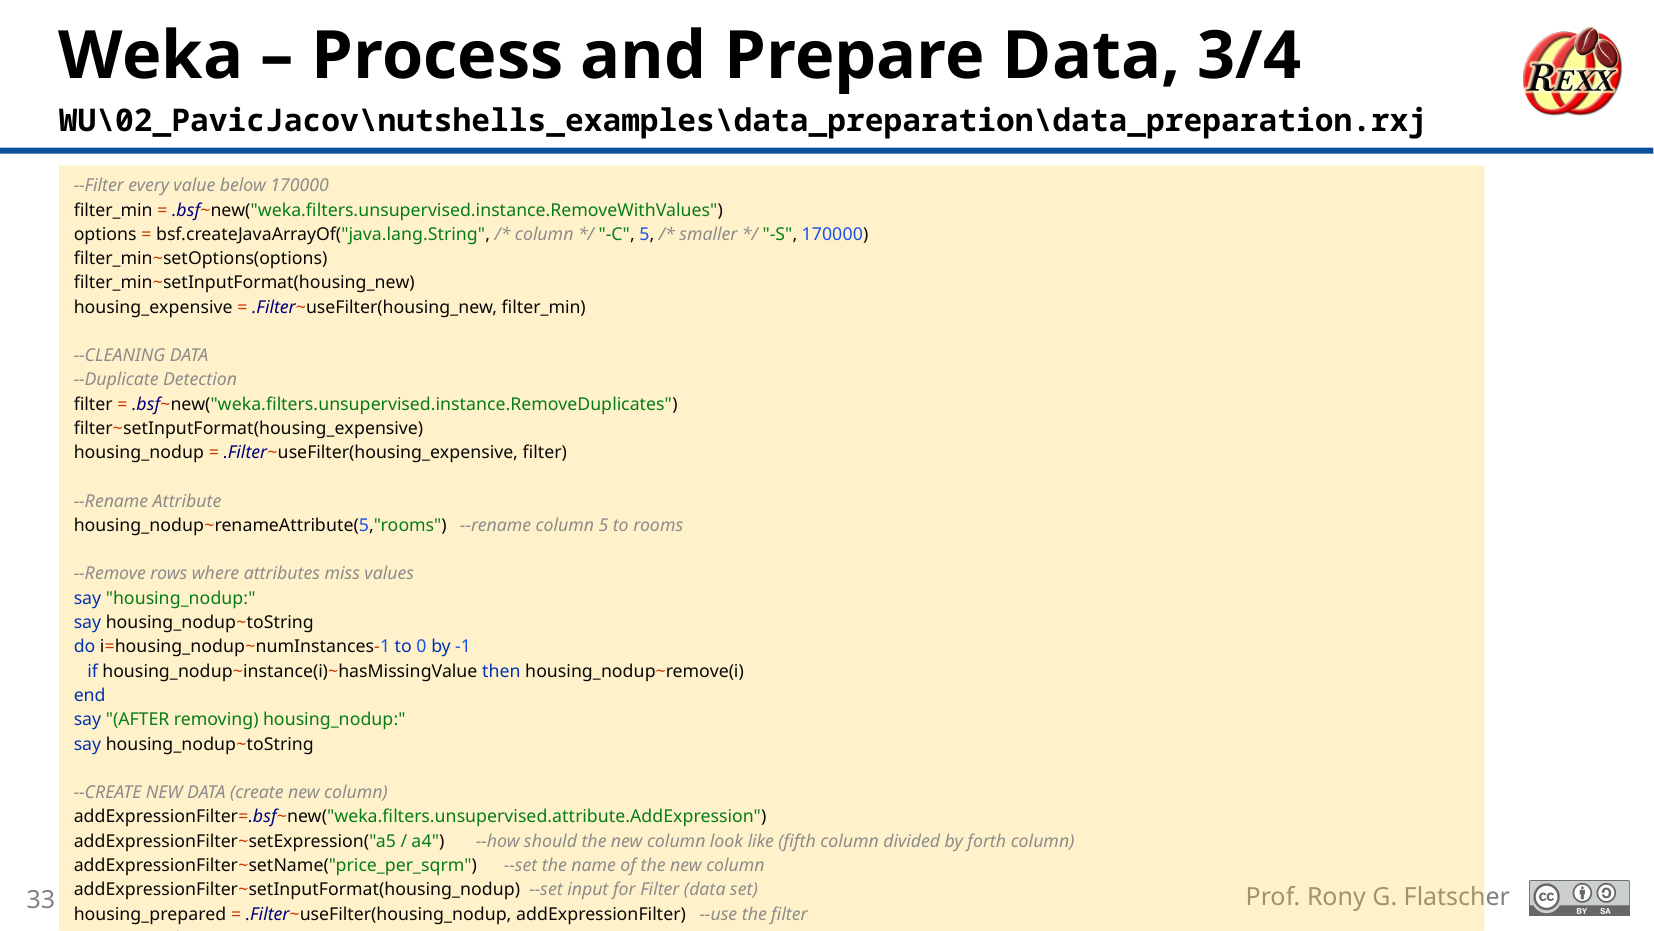

# Weka – Process and Prepare Data, 3/4 WU\02_PavicJacov\nutshells_examples\data_preparation\data_preparation.rxj
--Filter every value below 170000
filter_min = .bsf~new("weka.filters.unsupervised.instance.RemoveWithValues")
options = bsf.createJavaArrayOf("java.lang.String", /* column */ "-C", 5, /* smaller */ "-S", 170000)
filter_min~setOptions(options)
filter_min~setInputFormat(housing_new)
housing_expensive = .Filter~useFilter(housing_new, filter_min)
--CLEANING DATA
--Duplicate Detection
filter = .bsf~new("weka.filters.unsupervised.instance.RemoveDuplicates")
filter~setInputFormat(housing_expensive)
housing_nodup = .Filter~useFilter(housing_expensive, filter)
--Rename Attribute
housing_nodup~renameAttribute(5,"rooms") --rename column 5 to rooms
--Remove rows where attributes miss values
say "housing_nodup:"
say housing_nodup~toString
do i=housing_nodup~numInstances-1 to 0 by -1
 if housing_nodup~instance(i)~hasMissingValue then housing_nodup~remove(i)
end
say "(AFTER removing) housing_nodup:"
say housing_nodup~toString
--CREATE NEW DATA (create new column)
addExpressionFilter=.bsf~new("weka.filters.unsupervised.attribute.AddExpression")
addExpressionFilter~setExpression("a5 / a4") --how should the new column look like (fifth column divided by forth column)
addExpressionFilter~setName("price_per_sqrm") --set the name of the new column
addExpressionFilter~setInputFormat(housing_nodup) --set input for Filter (data set)
housing_prepared = .Filter~useFilter(housing_nodup, addExpressionFilter) --use the filter
–... continued …